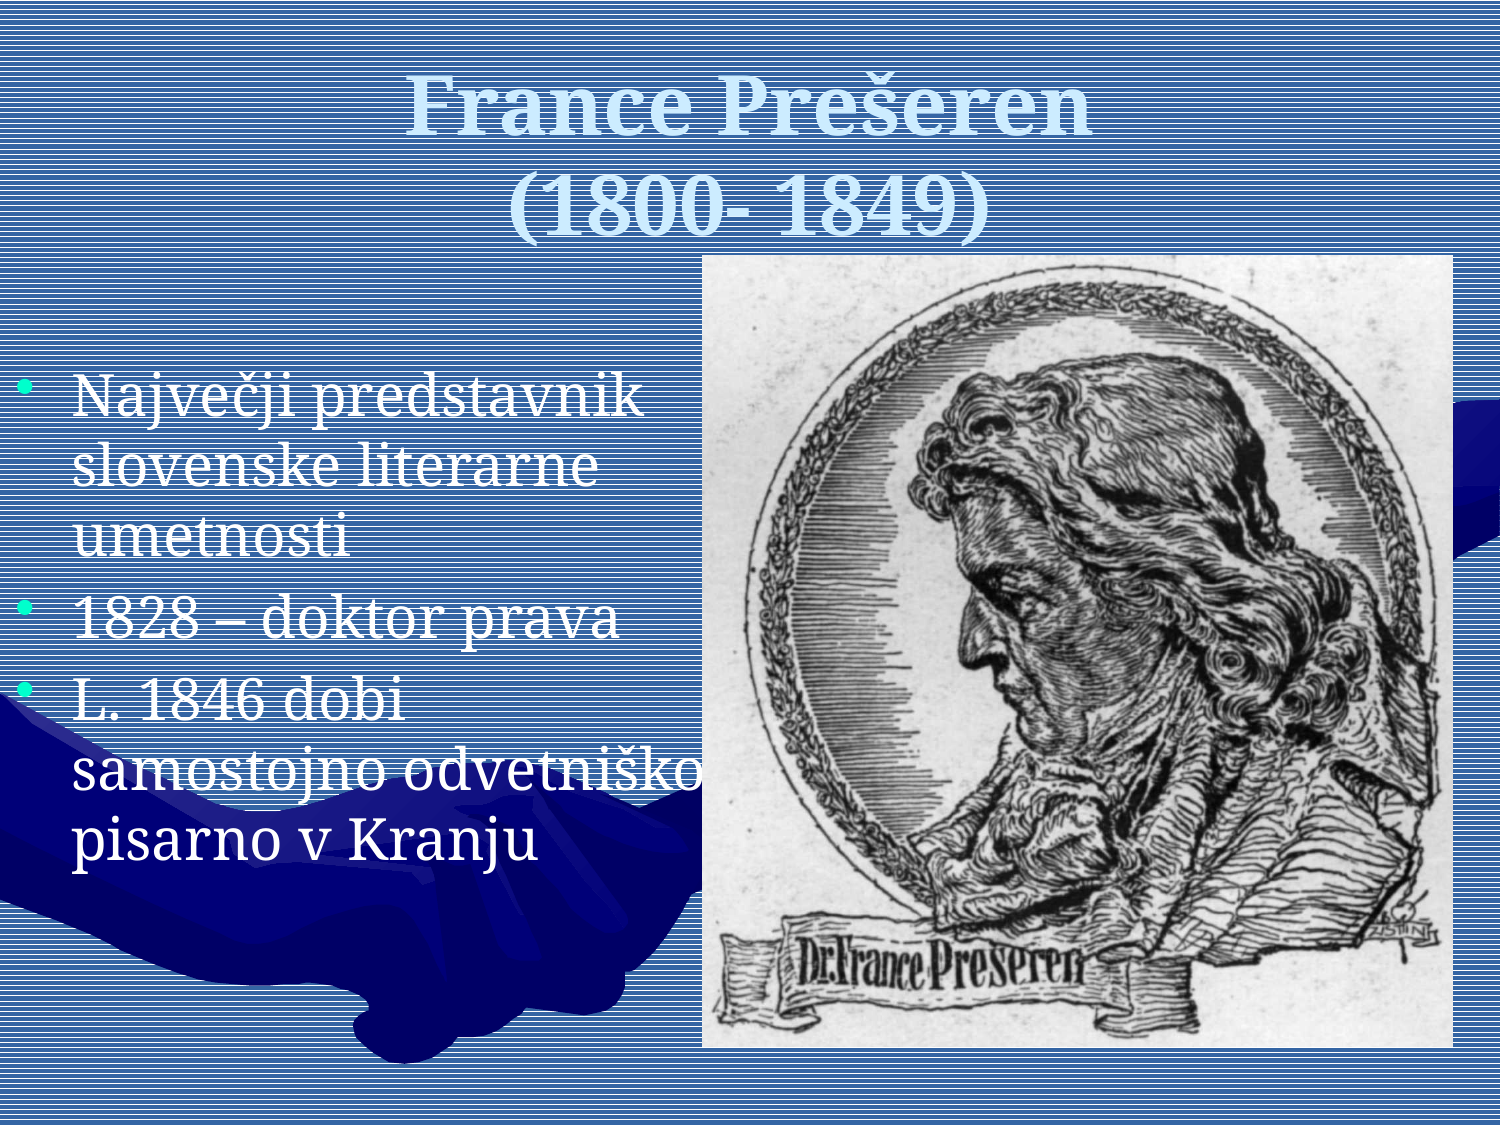

# France Prešeren (1800- 1849)
Največji predstavnik slovenske literarne umetnosti
1828 – doktor prava
L. 1846 dobi samostojno odvetniško pisarno v Kranju